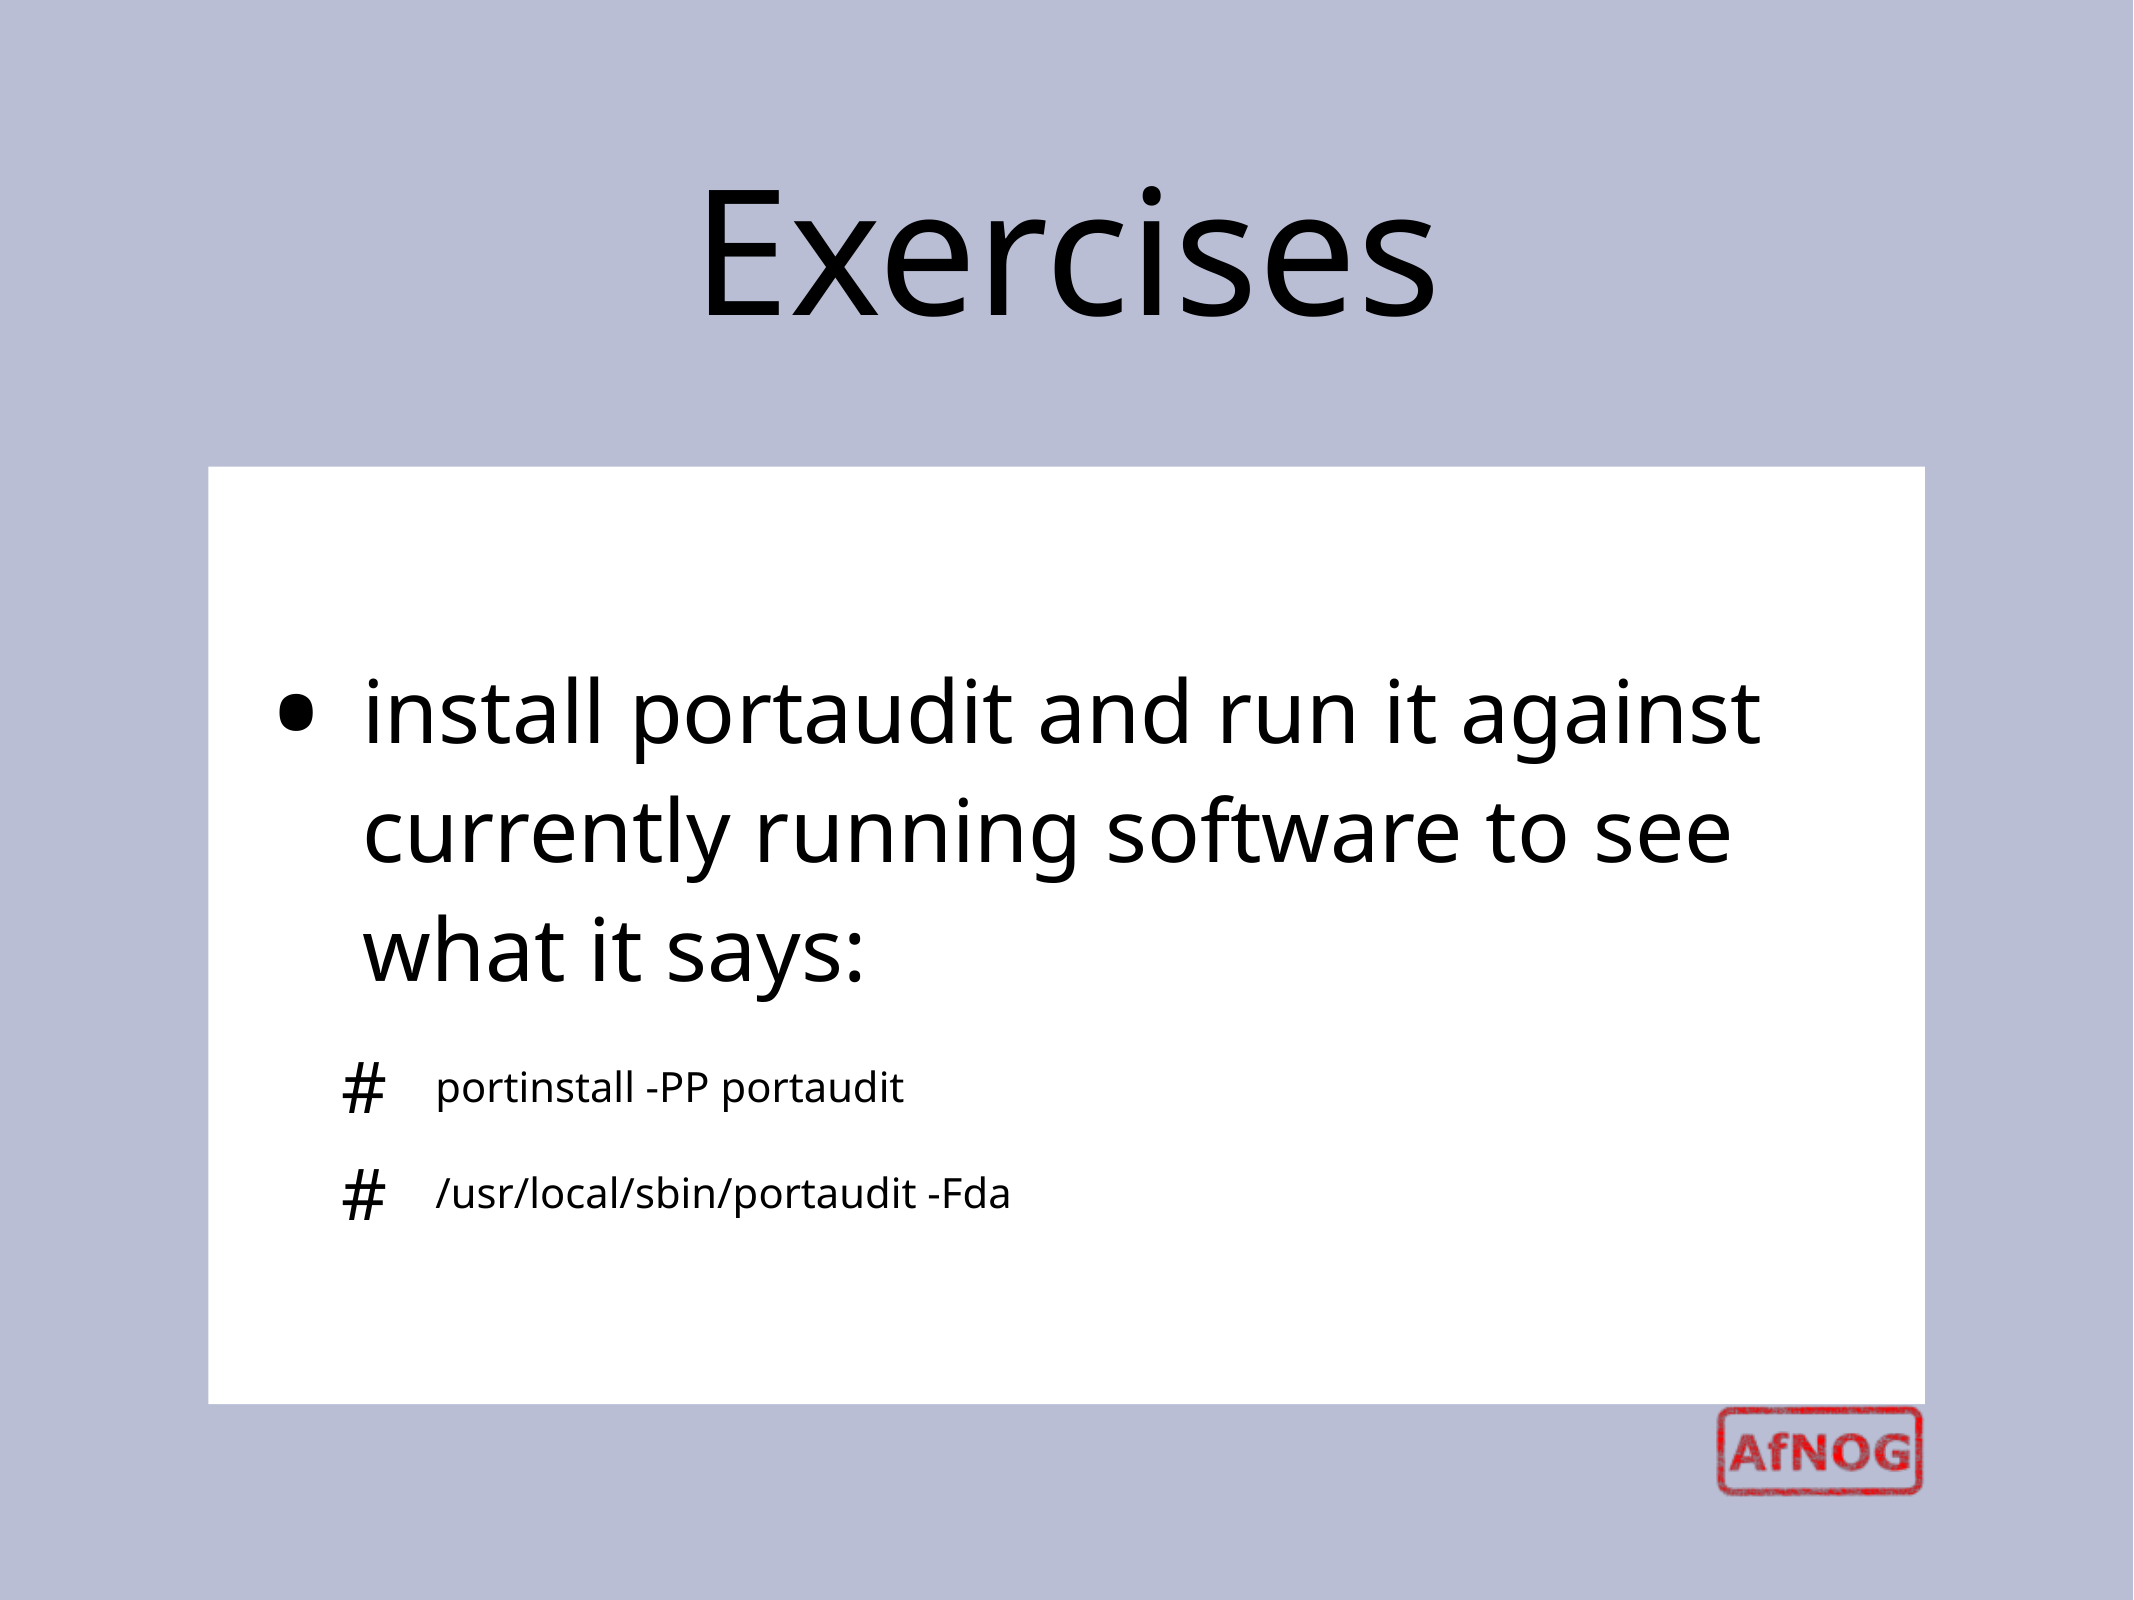

# Exercises
install portaudit and run it against currently running software to see what it says:
portinstall -PP portaudit
/usr/local/sbin/portaudit -Fda